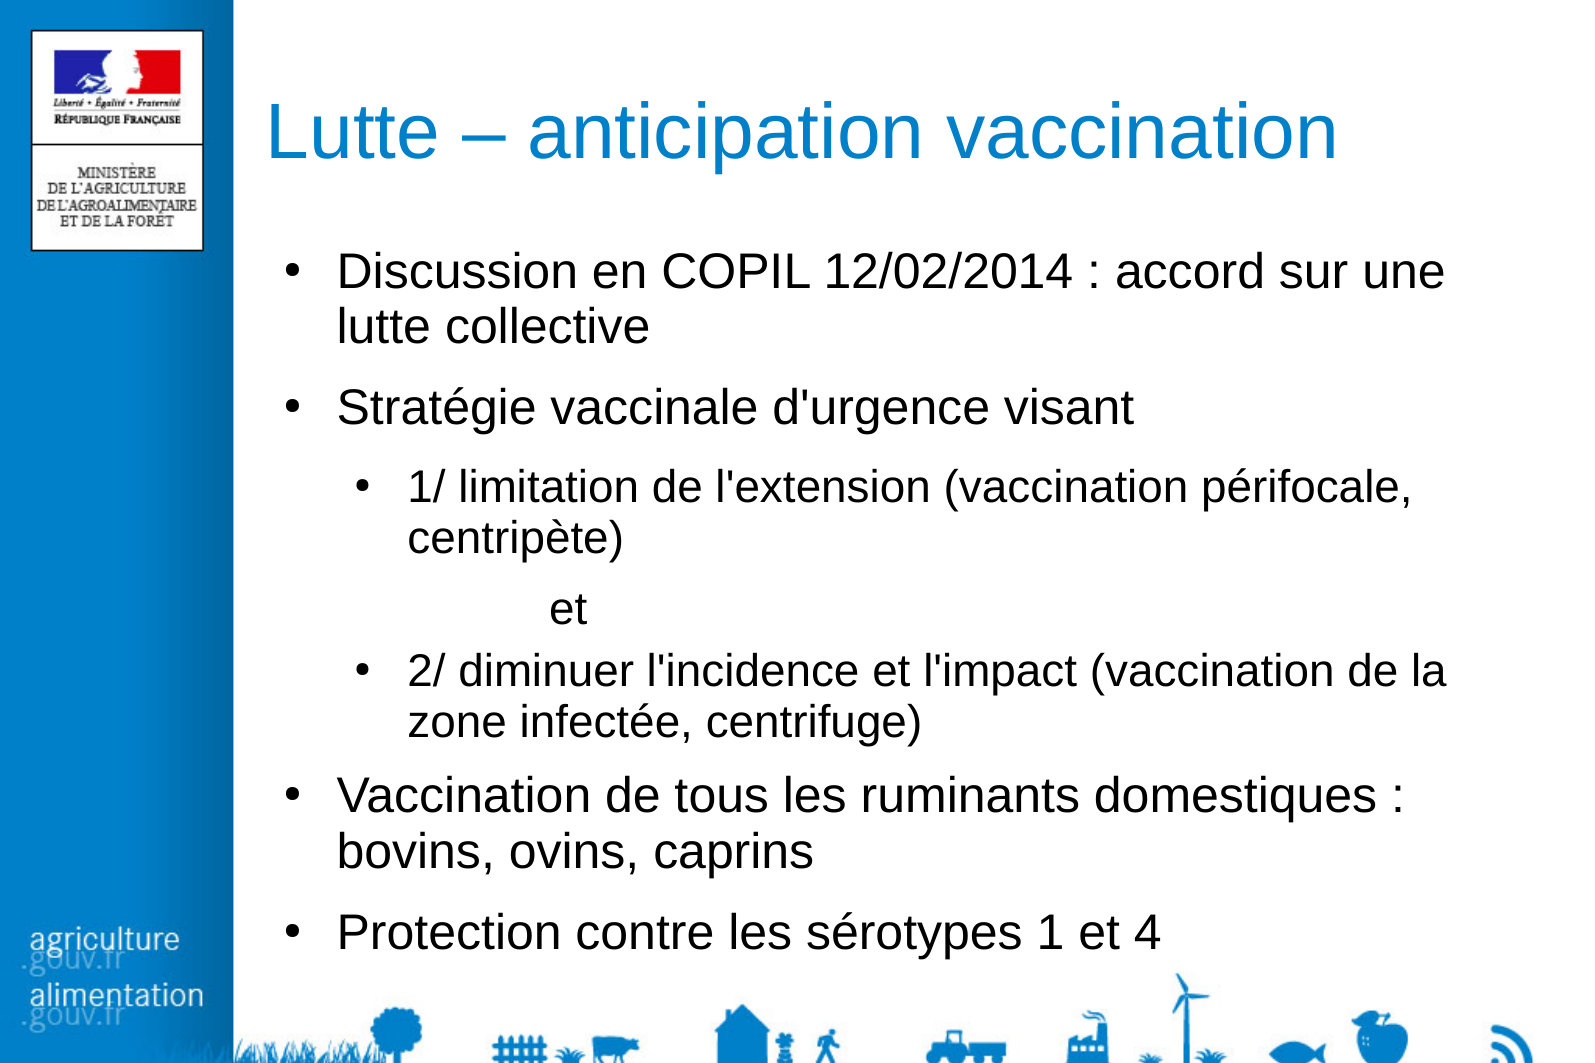

# Lutte – anticipation vaccination
Discussion en COPIL 12/02/2014 : accord sur une lutte collective
Stratégie vaccinale d'urgence visant
1/ limitation de l'extension (vaccination périfocale, centripète)
et
2/ diminuer l'incidence et l'impact (vaccination de la zone infectée, centrifuge)
Vaccination de tous les ruminants domestiques : bovins, ovins, caprins
Protection contre les sérotypes 1 et 4